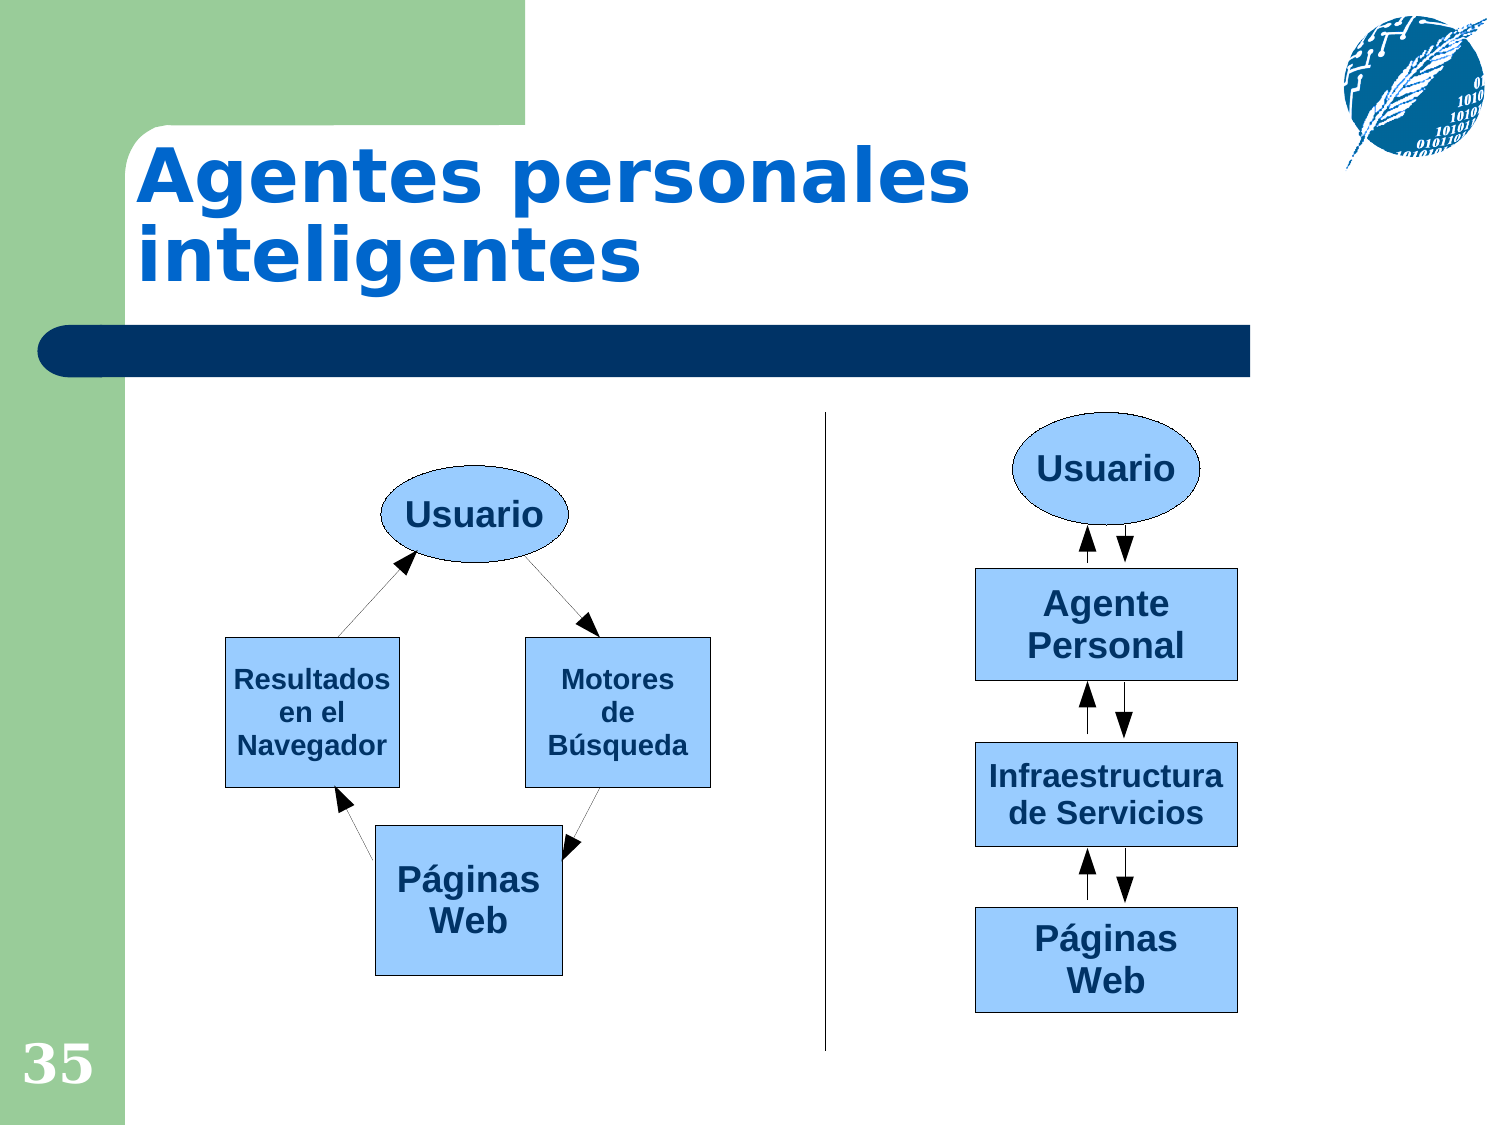

# Agentes personales inteligentes
Usuario
Usuario
Agente
Personal
Resultados
en el
Navegador
Motores
de
Búsqueda
Infraestructura
de Servicios
Páginas
Web
Páginas
Web
35